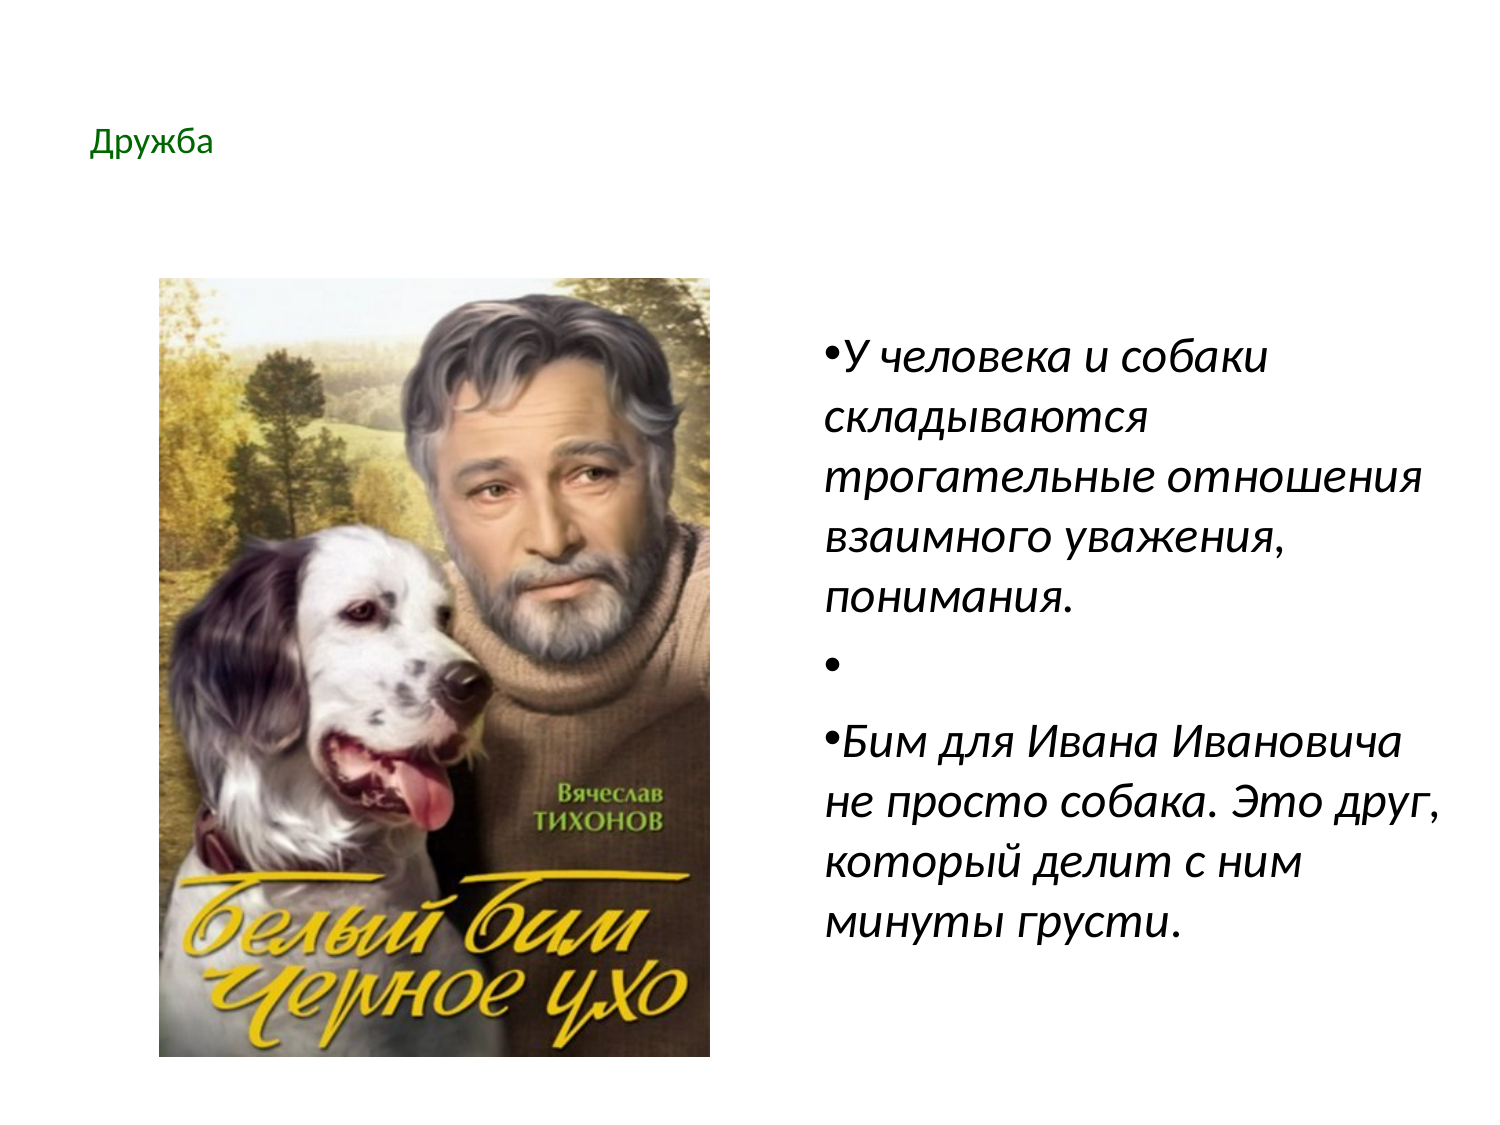

# Дружба
У человека и собаки складываются трогательные отношения взаимного уважения, понимания.
Бим для Ивана Ивановича не просто собака. Это друг, который делит с ним минуты грусти.